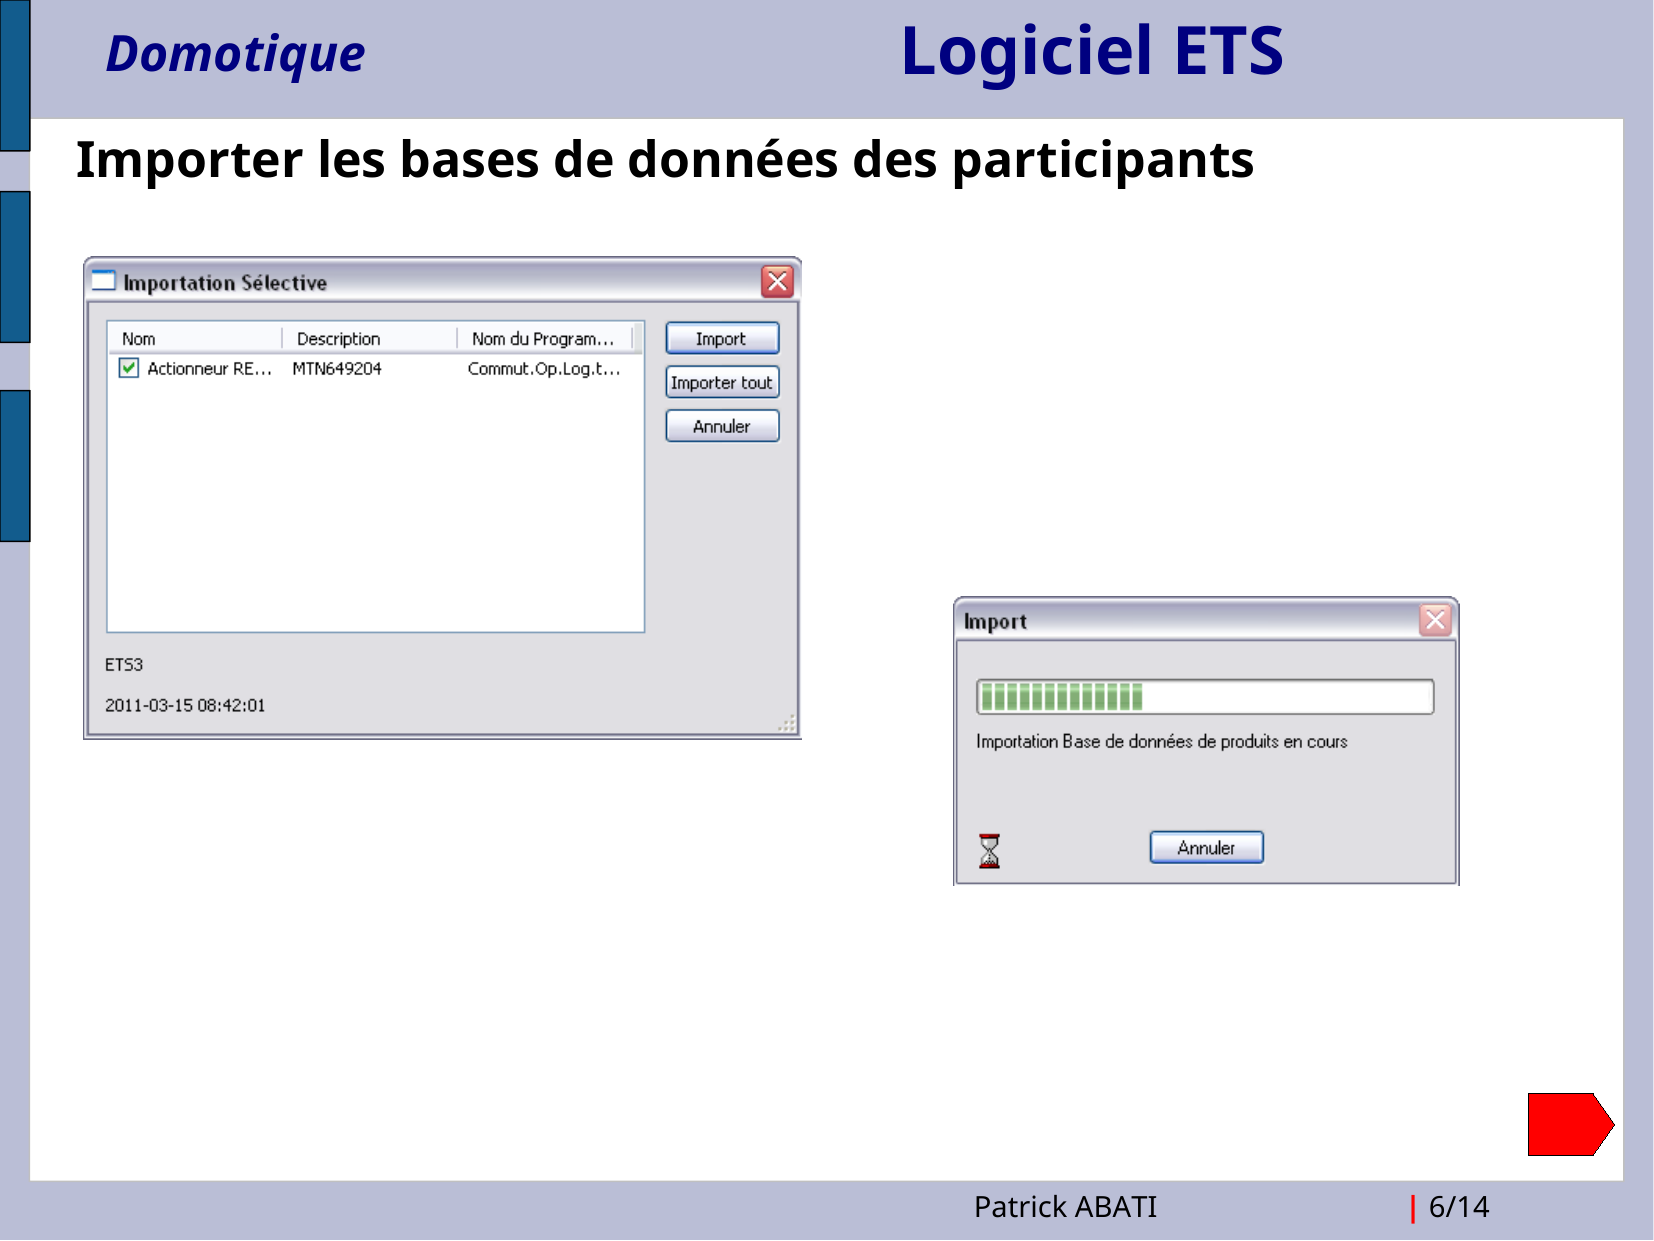

Importer les bases de données des participants